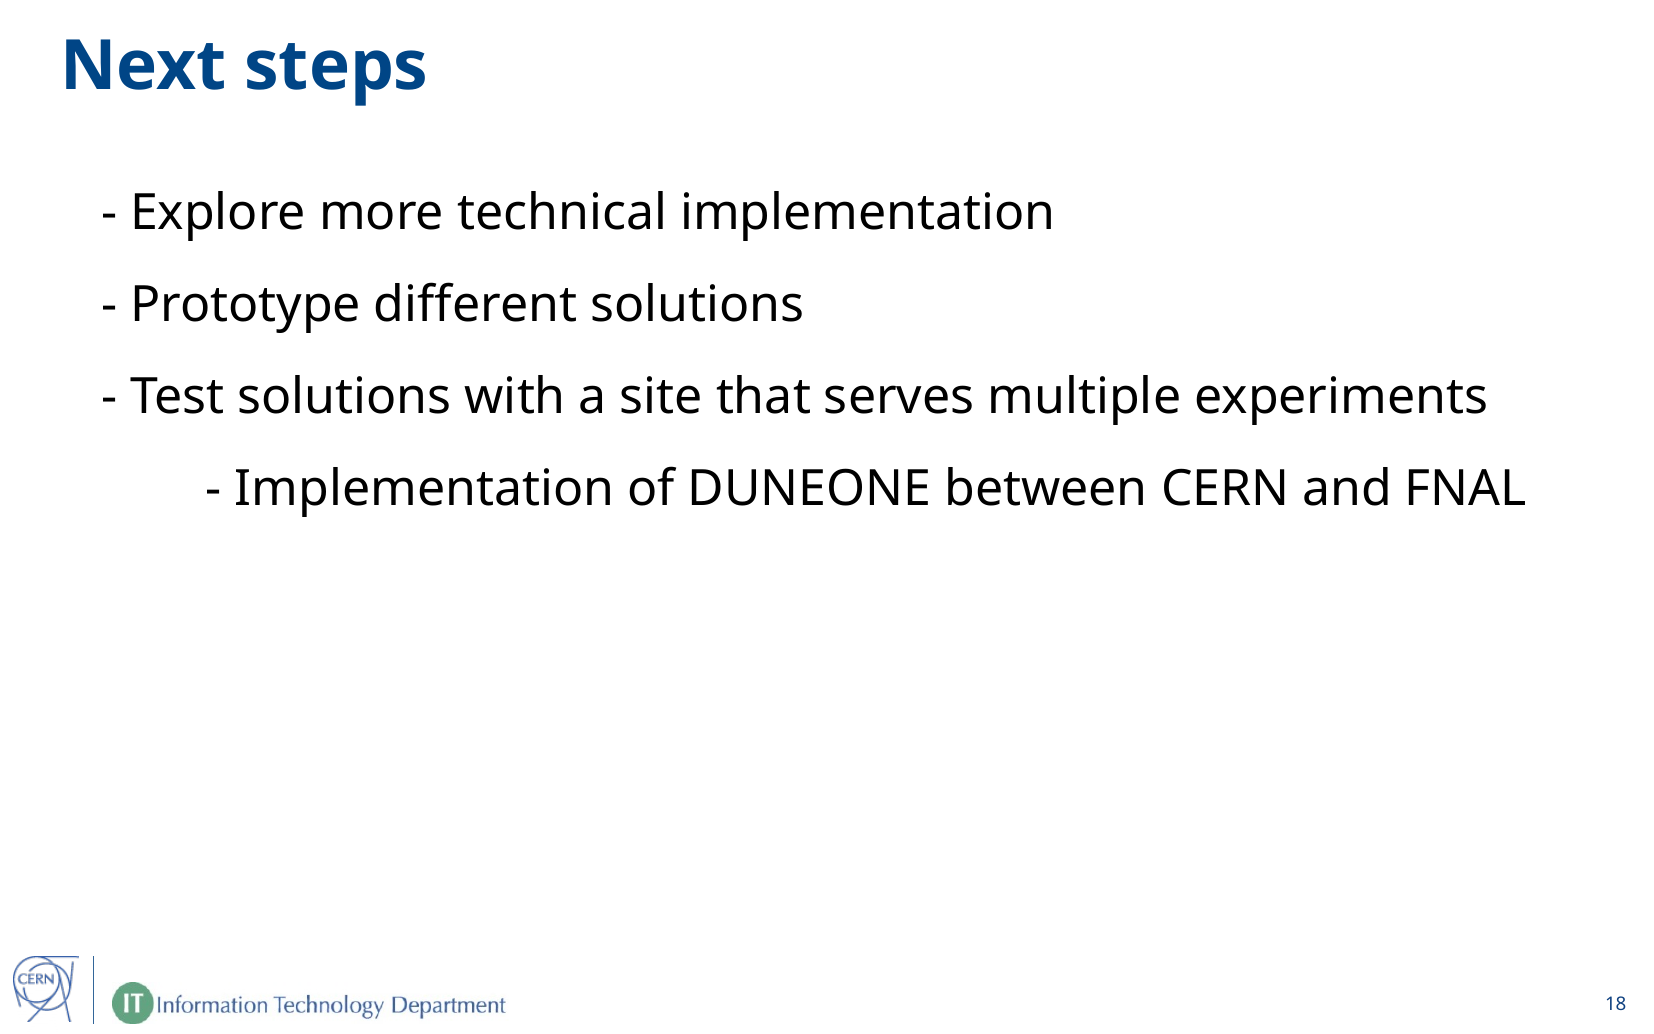

# Next steps
- Explore more technical implementation
- Prototype different solutions
- Test solutions with a site that serves multiple experiments
	- Implementation of DUNEONE between CERN and FNAL